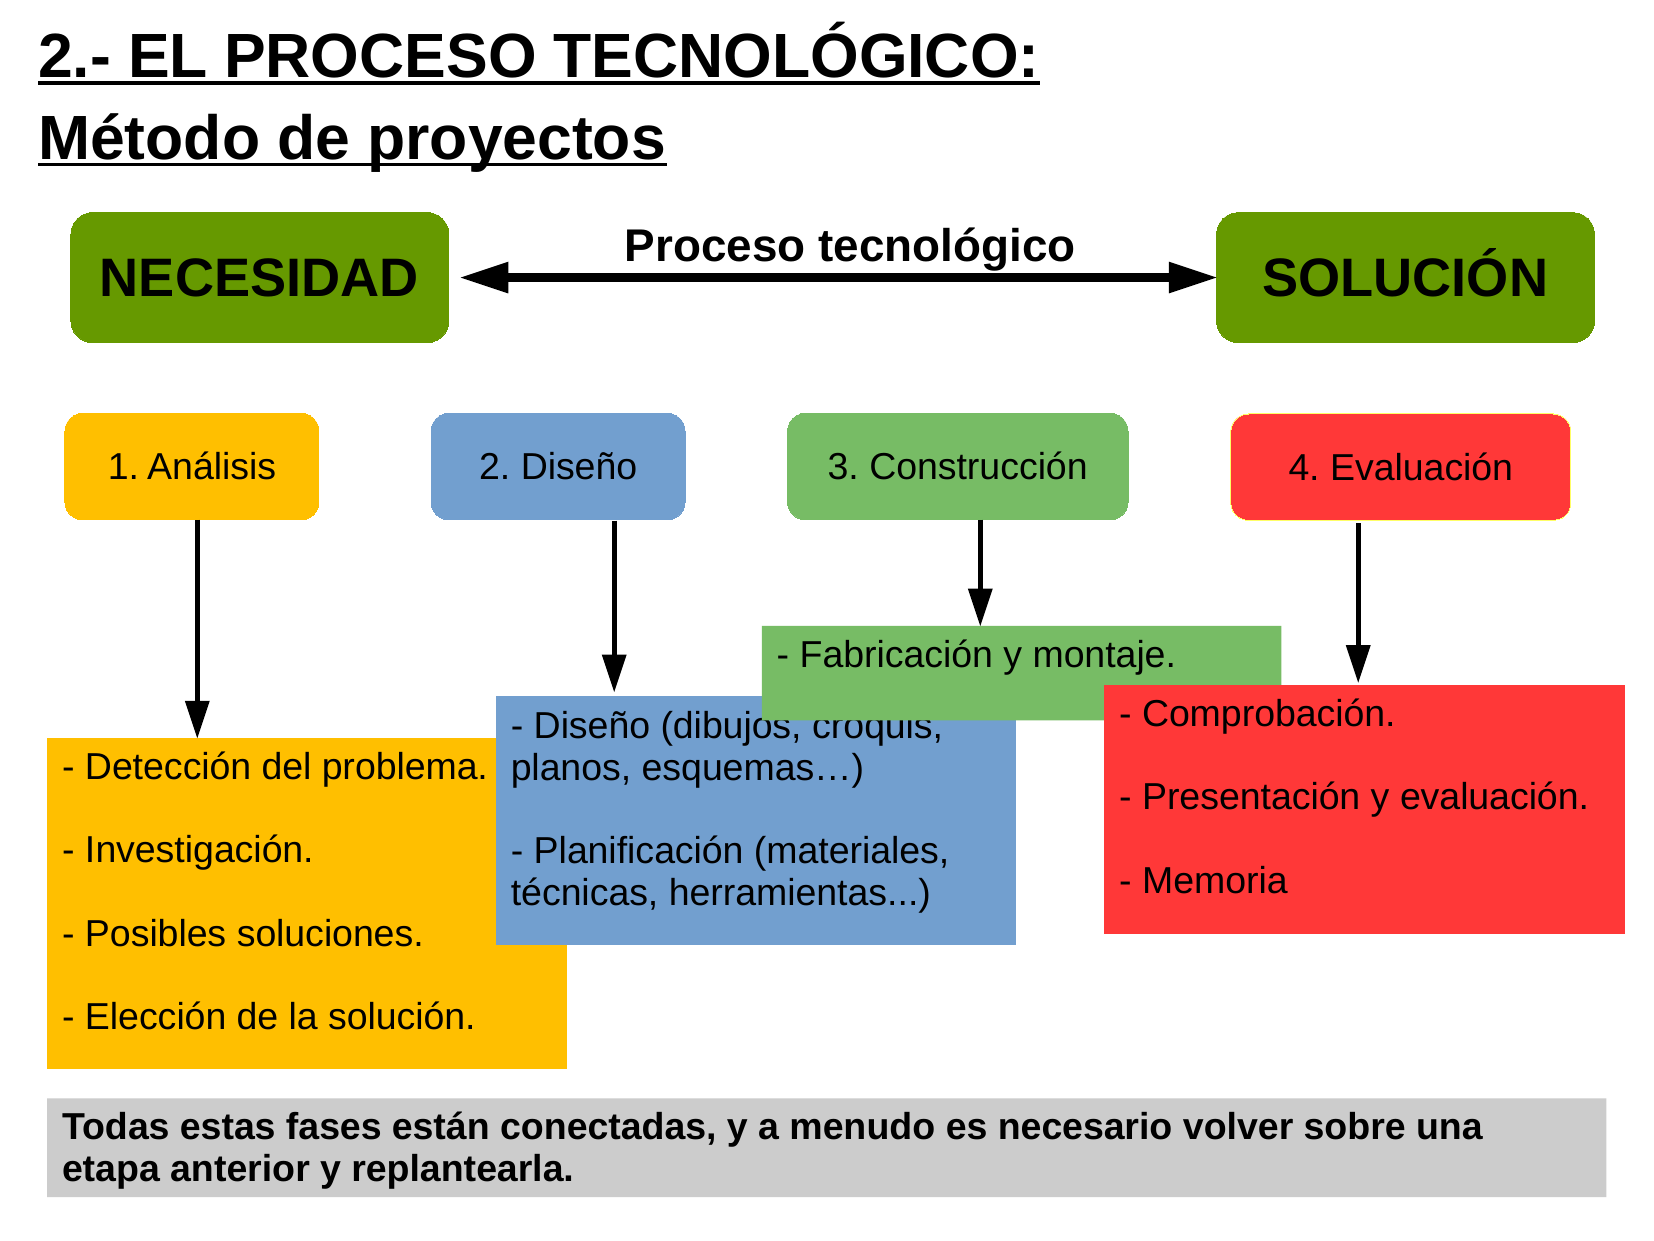

2.- EL PROCESO TECNOLÓGICO:
Método de proyectos
NECESIDAD
Proceso tecnológico
SOLUCIÓN
1. Análisis
2. Diseño
3. Construcción
4. Evaluación
- Fabricación y montaje.
- Comprobación.
- Presentación y evaluación.
- Memoria
- Diseño (dibujos, croquis, planos, esquemas…)
- Planificación (materiales, técnicas, herramientas...)
- Detección del problema.
- Investigación.
- Posibles soluciones.
- Elección de la solución.
Todas estas fases están conectadas, y a menudo es necesario volver sobre una etapa anterior y replantearla.